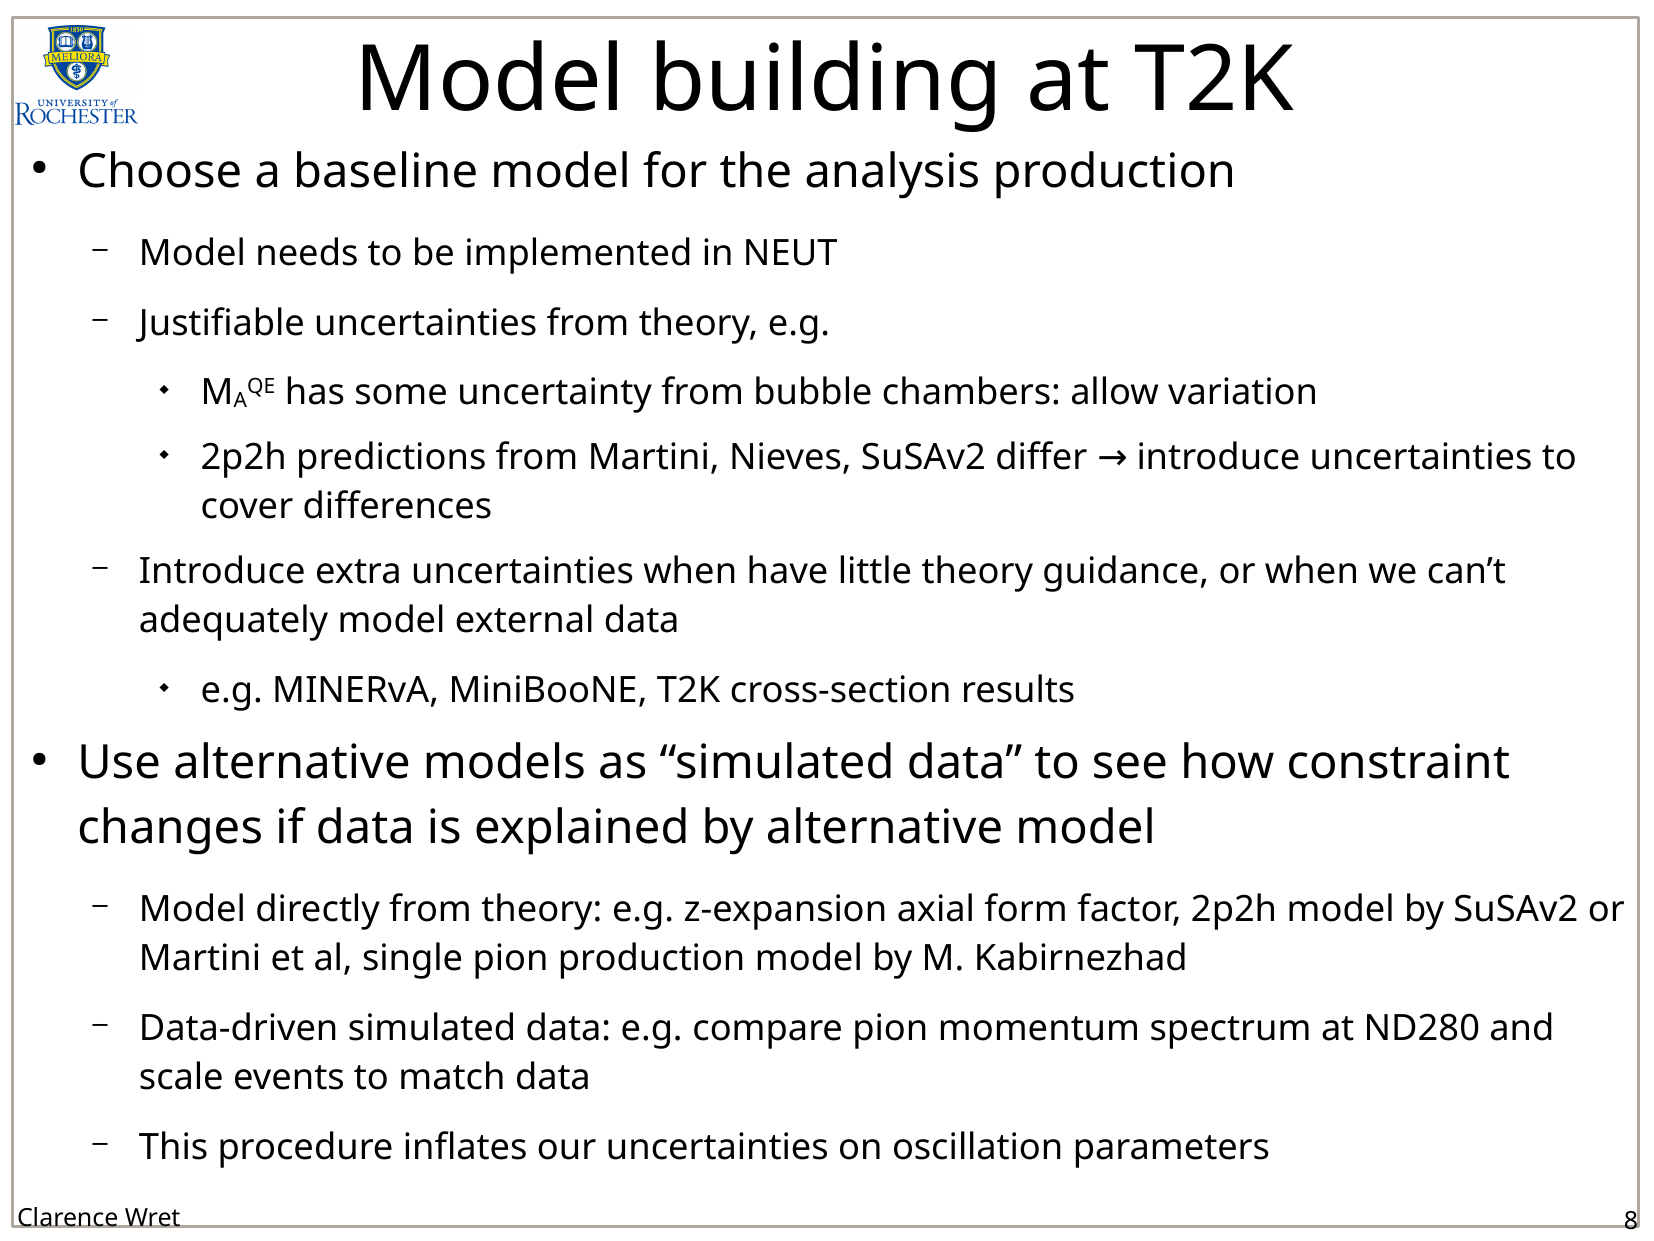

# Model building at T2K
Choose a baseline model for the analysis production
Model needs to be implemented in NEUT
Justifiable uncertainties from theory, e.g.
MAQE has some uncertainty from bubble chambers: allow variation
2p2h predictions from Martini, Nieves, SuSAv2 differ → introduce uncertainties to cover differences
Introduce extra uncertainties when have little theory guidance, or when we can’t adequately model external data
e.g. MINERvA, MiniBooNE, T2K cross-section results
Use alternative models as “simulated data” to see how constraint changes if data is explained by alternative model
Model directly from theory: e.g. z-expansion axial form factor, 2p2h model by SuSAv2 or Martini et al, single pion production model by M. Kabirnezhad
Data-driven simulated data: e.g. compare pion momentum spectrum at ND280 and scale events to match data
This procedure inflates our uncertainties on oscillation parameters